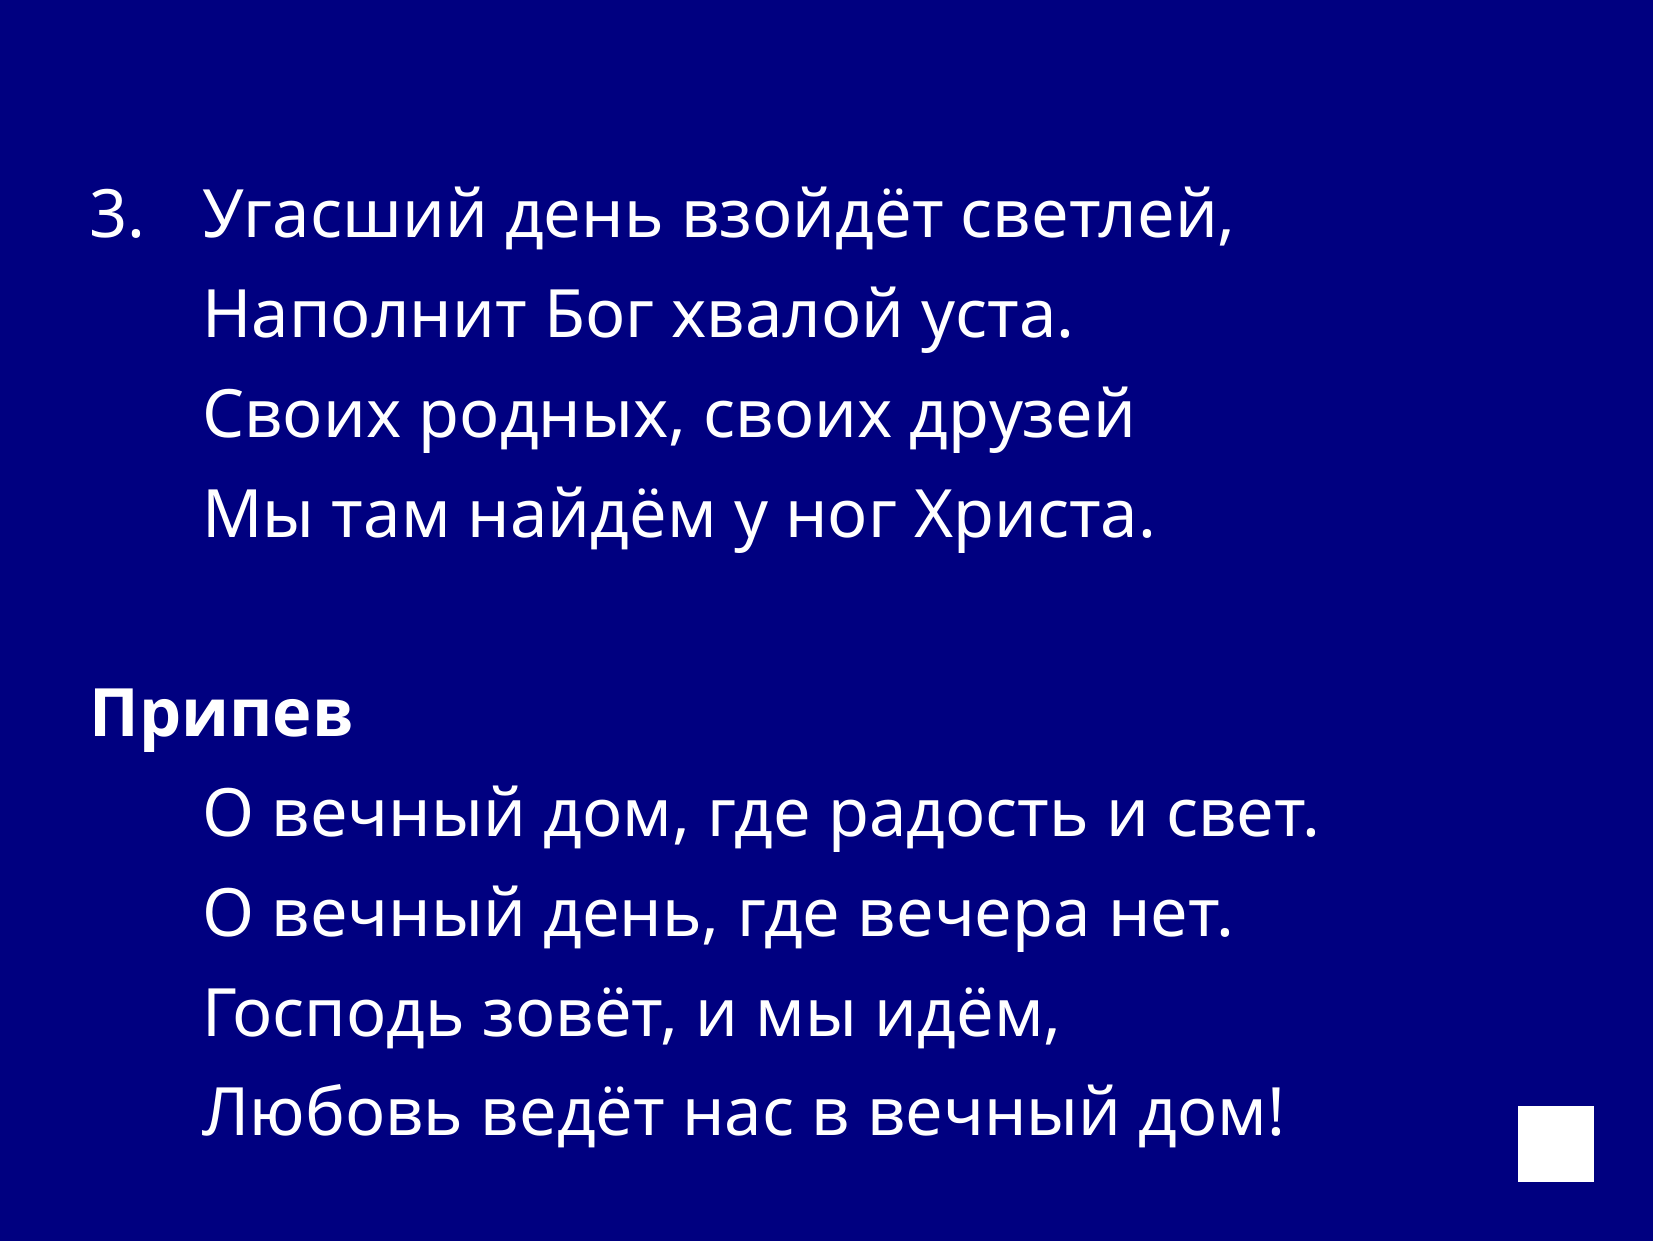

3.	Угасший день взойдёт светлей,
	Наполнит Бог хвалой уста.
	Своих родных, своих друзей
	Мы там найдём у ног Христа.
Припев
	О вечный дом, где радость и свет.
	О вечный день, где вечера нет.
	Господь зовёт, и мы идём,
	Любовь ведёт нас в вечный дом!